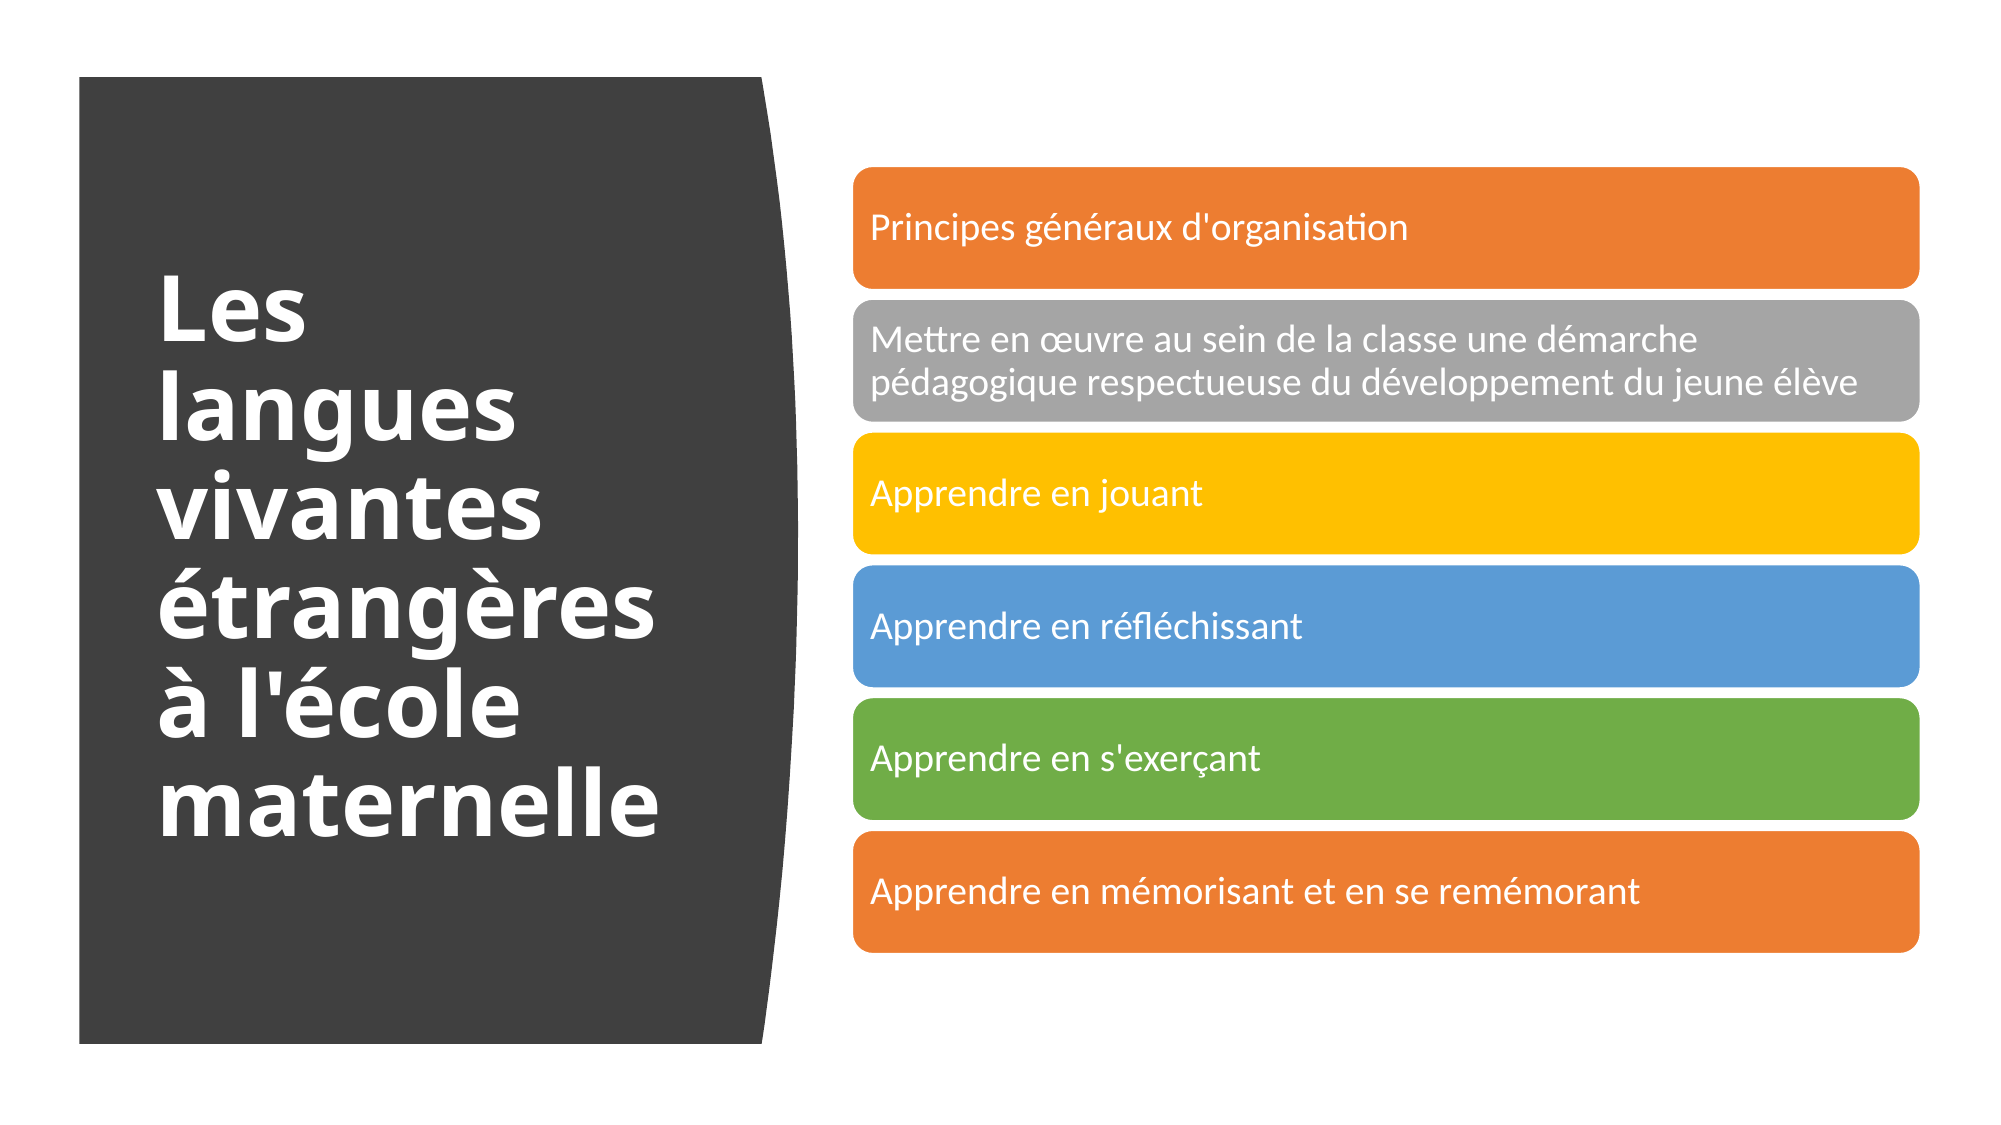

# Les langues vivantes étrangères à l'école maternelle
Principes généraux d'organisation
Mettre en œuvre au sein de la classe une démarche pédagogique respectueuse du développement du jeune élève
Apprendre en jouant
Apprendre en réfléchissant
Apprendre en s'exerçant
Apprendre en mémorisant et en se remémorant